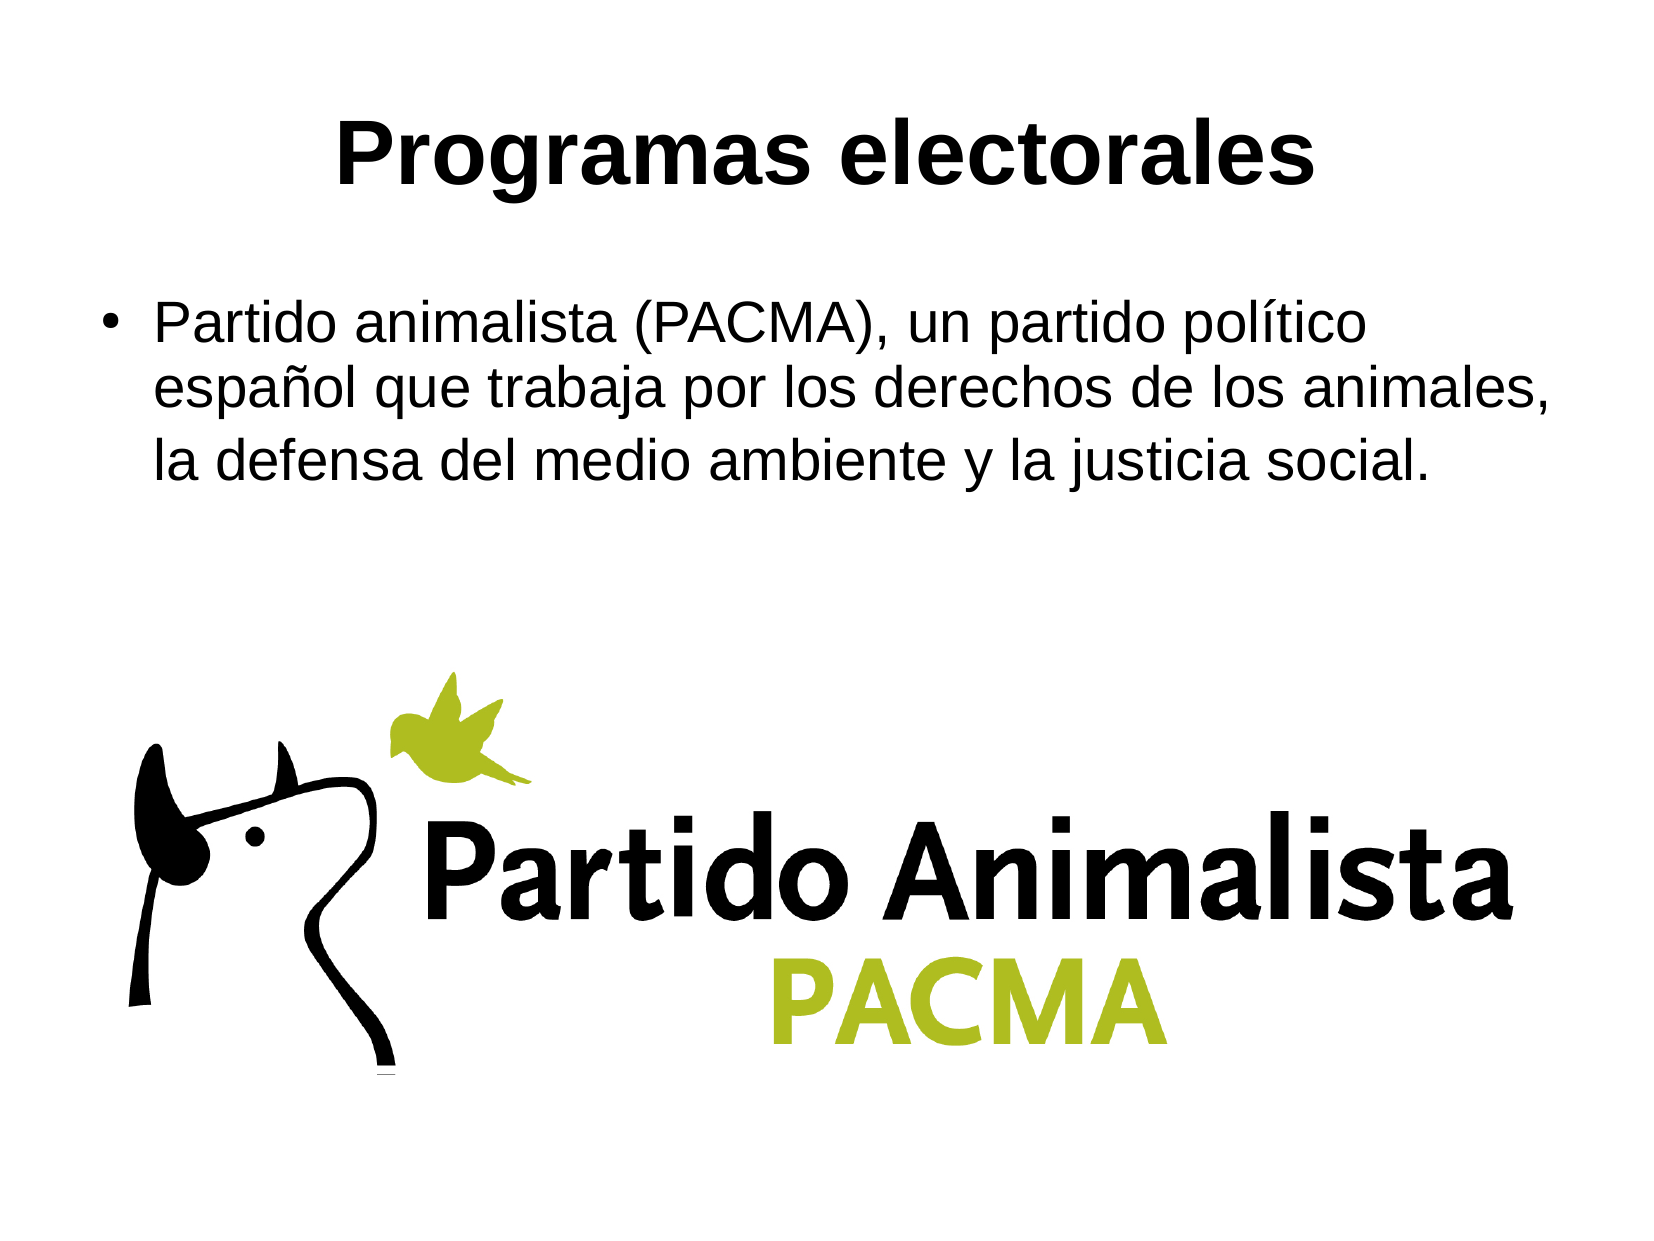

# Programas electorales
Partido animalista (PACMA), un partido político español que trabaja por los derechos de los animales, la defensa del medio ambiente y la justicia social.